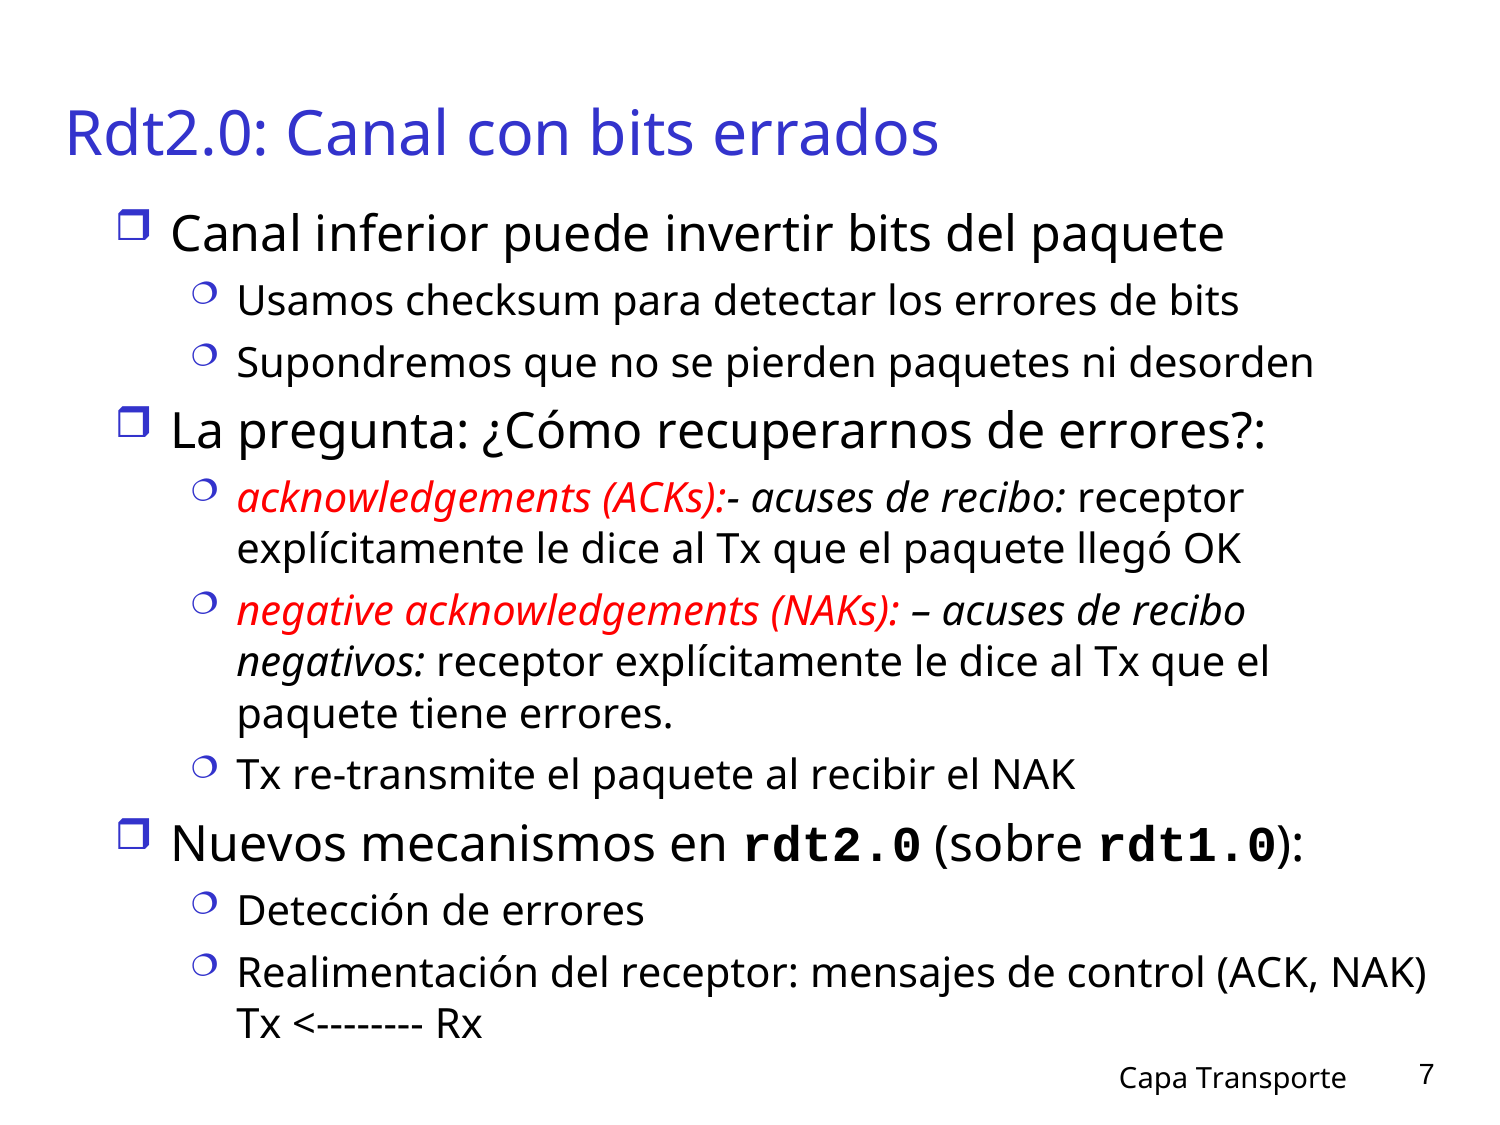

# Rdt2.0: Canal con bits errados
Canal inferior puede invertir bits del paquete
Usamos checksum para detectar los errores de bits
Supondremos que no se pierden paquetes ni desorden
La pregunta: ¿Cómo recuperarnos de errores?:
acknowledgements (ACKs):- acuses de recibo: receptor explícitamente le dice al Tx que el paquete llegó OK
negative acknowledgements (NAKs): – acuses de recibo negativos: receptor explícitamente le dice al Tx que el paquete tiene errores.
Tx re-transmite el paquete al recibir el NAK
Nuevos mecanismos en rdt2.0 (sobre rdt1.0):
Detección de errores
Realimentación del receptor: mensajes de control (ACK, NAK) Tx <-------- Rx
7